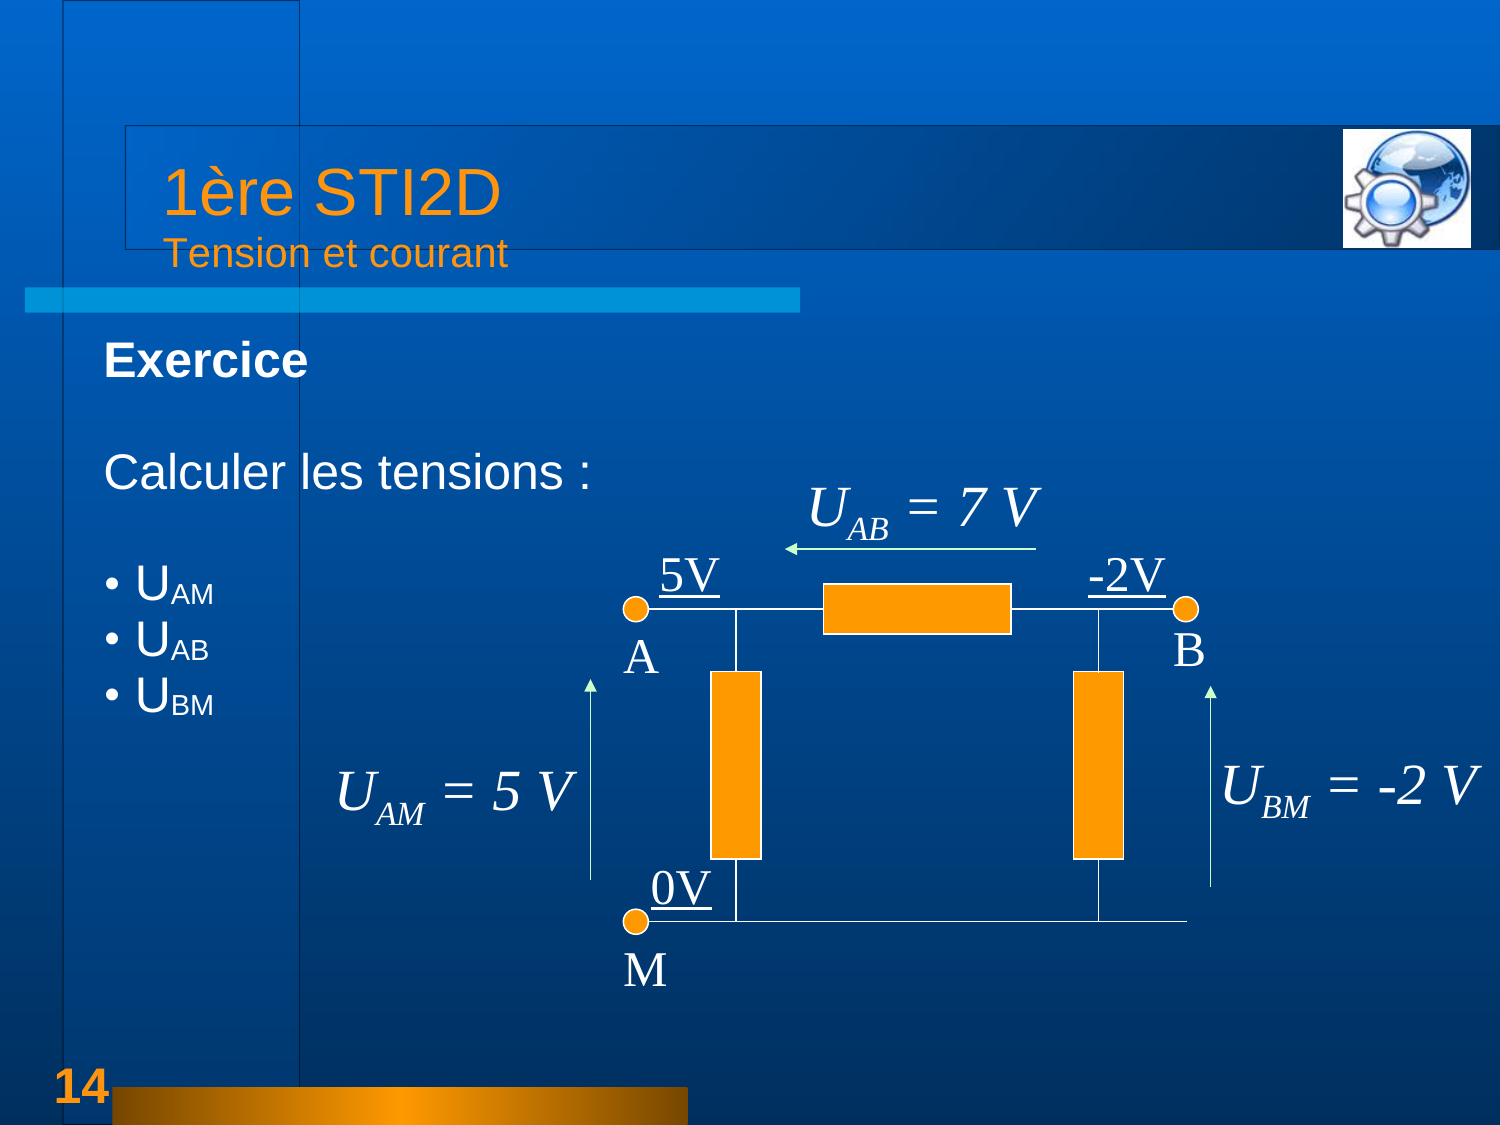

Exercice
Calculer les tensions :
 UAM
 UAB
 UBM
UAB = 7 V
5V
-2V
B
A
0V
M
UBM = -2 V
UAM = 5 V